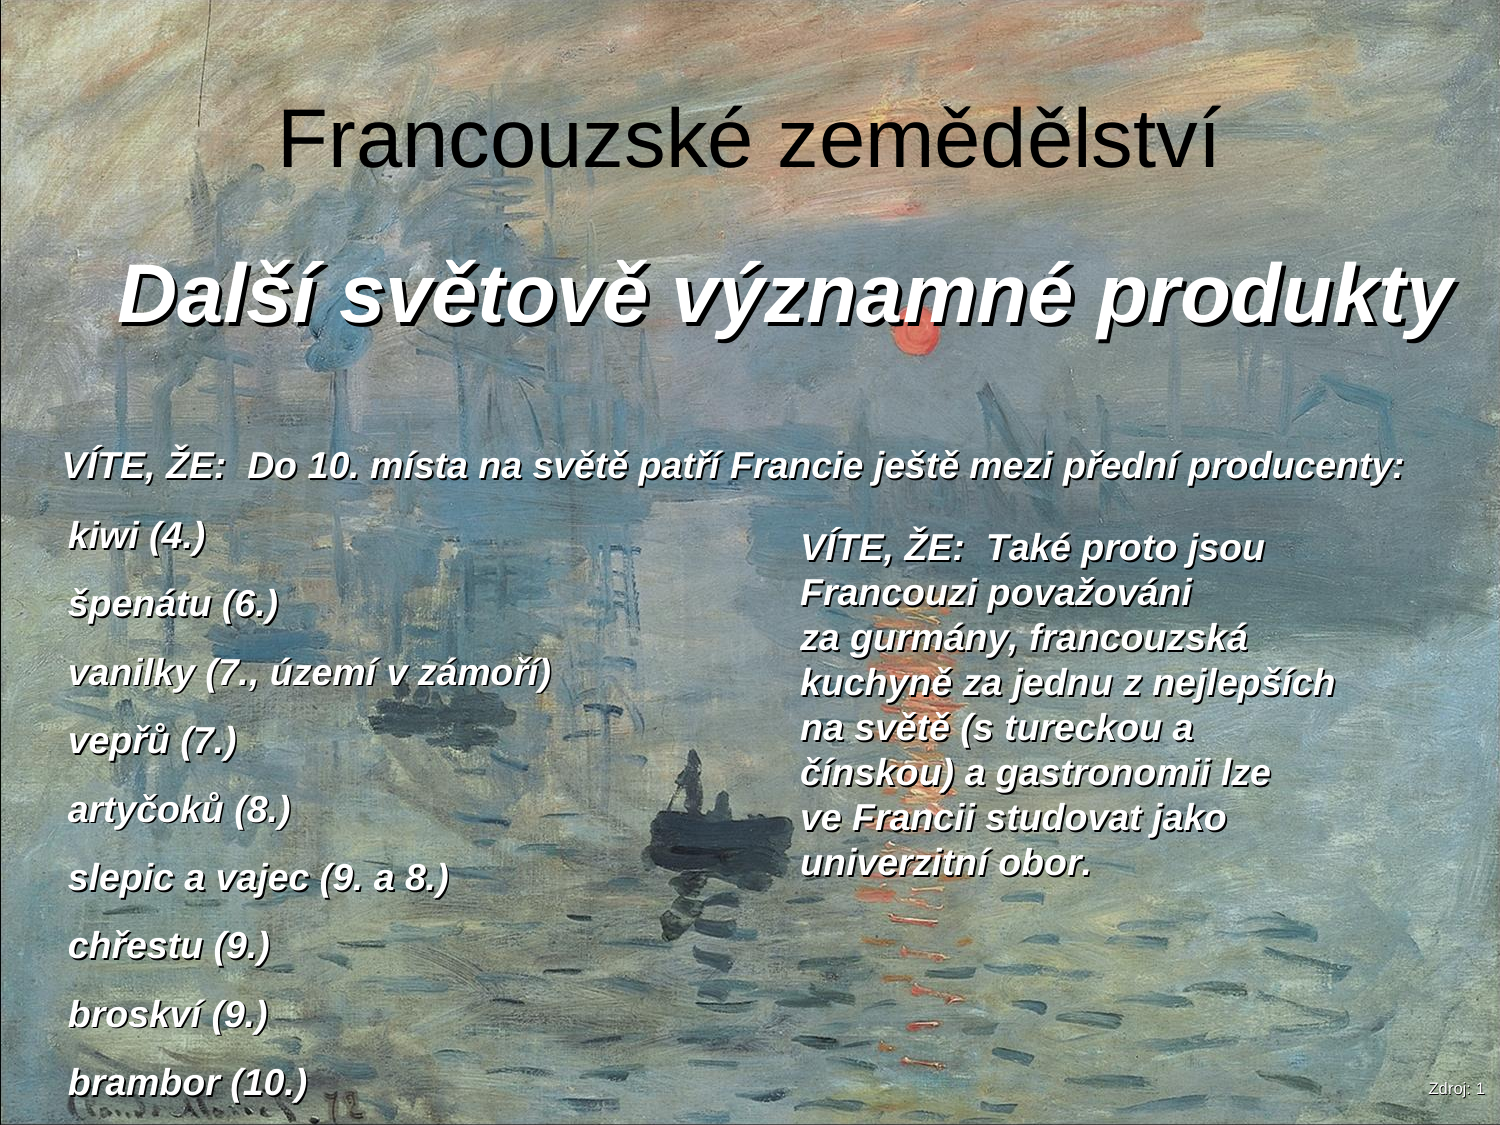

# Francouzské zemědělství
Další světově významné produkty
VÍTE, ŽE: Do 10. místa na světě patří Francie ještě mezi přední producenty:
kiwi (4.)
špenátu (6.)
vanilky (7., území v zámoří)
vepřů (7.)
artyčoků (8.)
slepic a vajec (9. a 8.)
chřestu (9.)
broskví (9.)
brambor (10.)
VÍTE, ŽE: Také proto jsou Francouzi považováni
za gurmány, francouzská kuchyně za jednu z nejlepších na světě (s tureckou a čínskou) a gastronomii lze
ve Francii studovat jako univerzitní obor.
Zdroj: 1